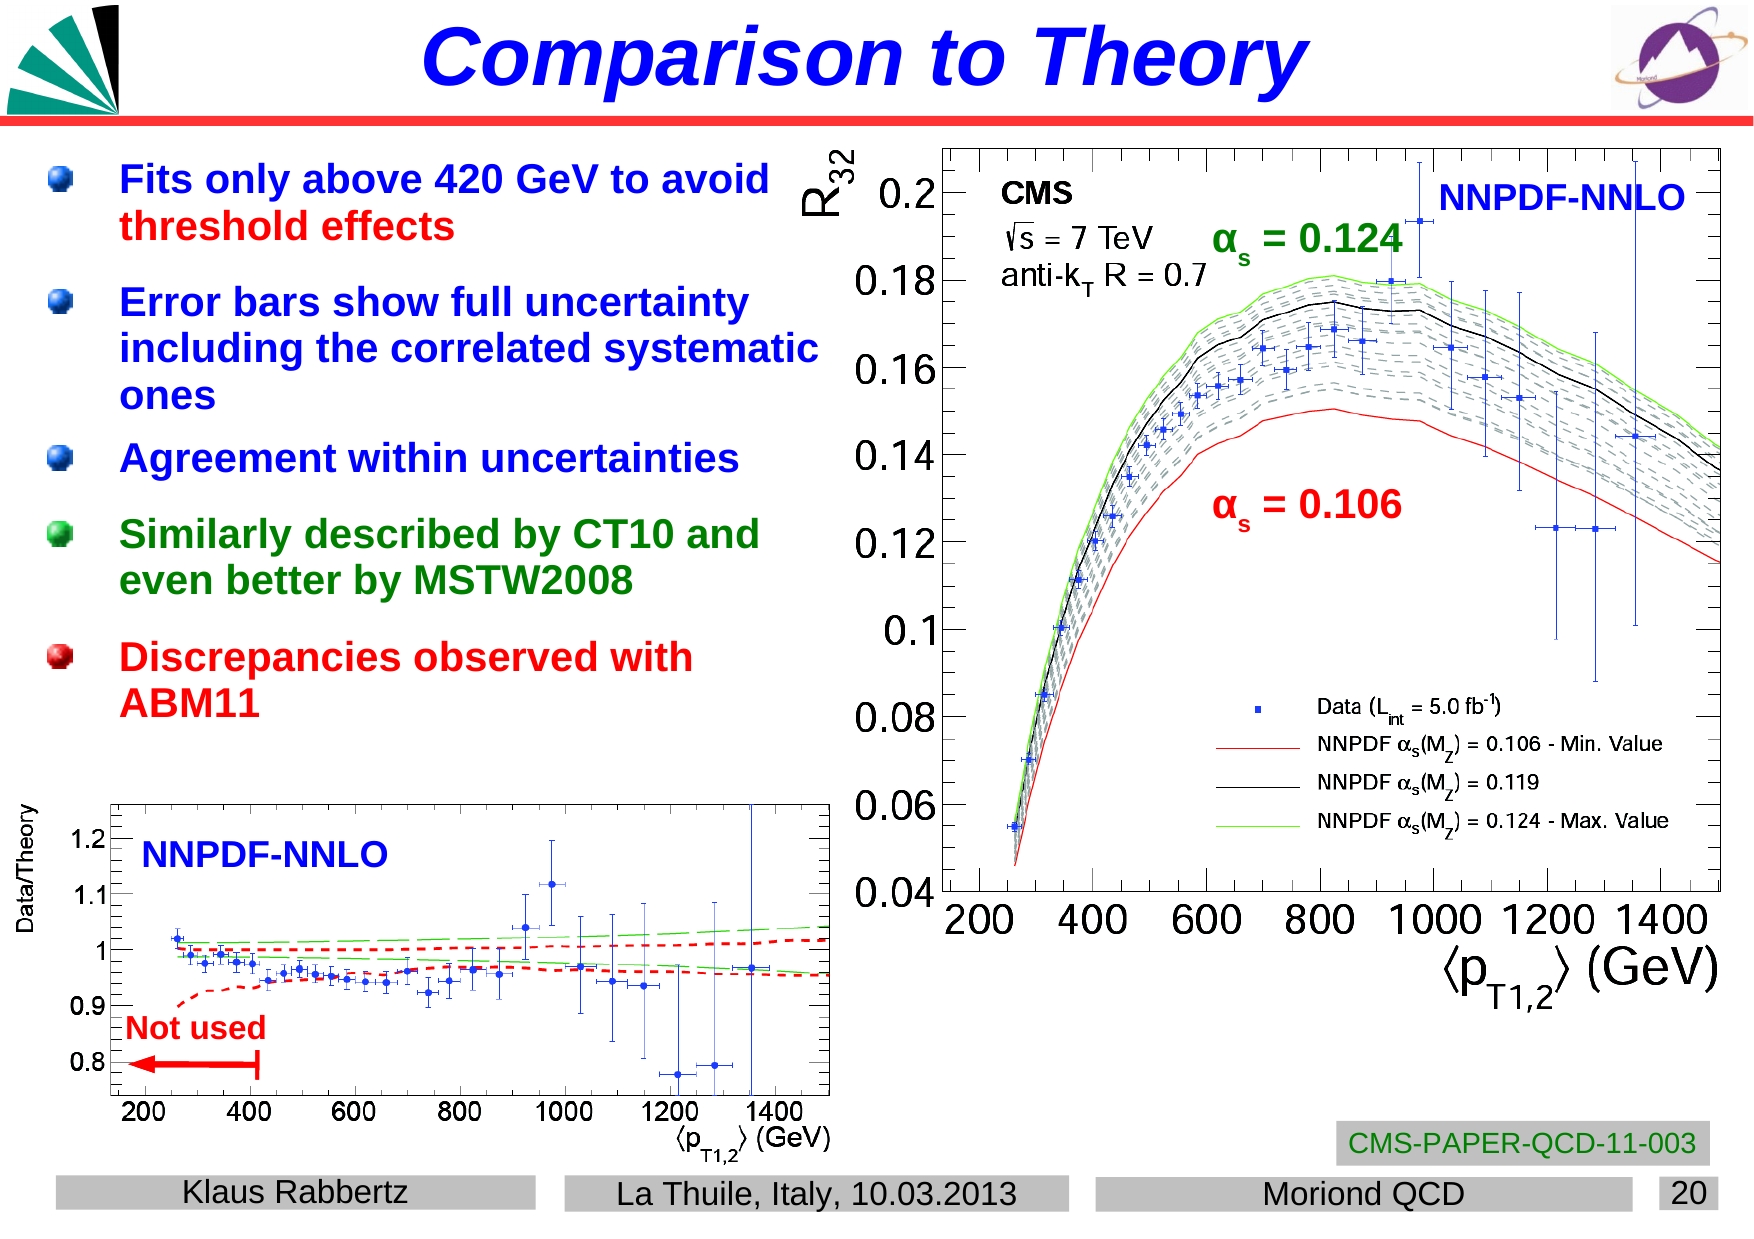

# Comparison to Theory
Fits only above 420 GeV to avoid threshold effects
Error bars show full uncertainty including the correlated systematic ones
NNPDF-NNLO
αs = 0.124
Agreement within uncertainties
Similarly described by CT10 and even better by MSTW2008
Discrepancies observed with ABM11
αs = 0.106
NNPDF-NNLO
Not used
CMS-PAPER-QCD-11-003